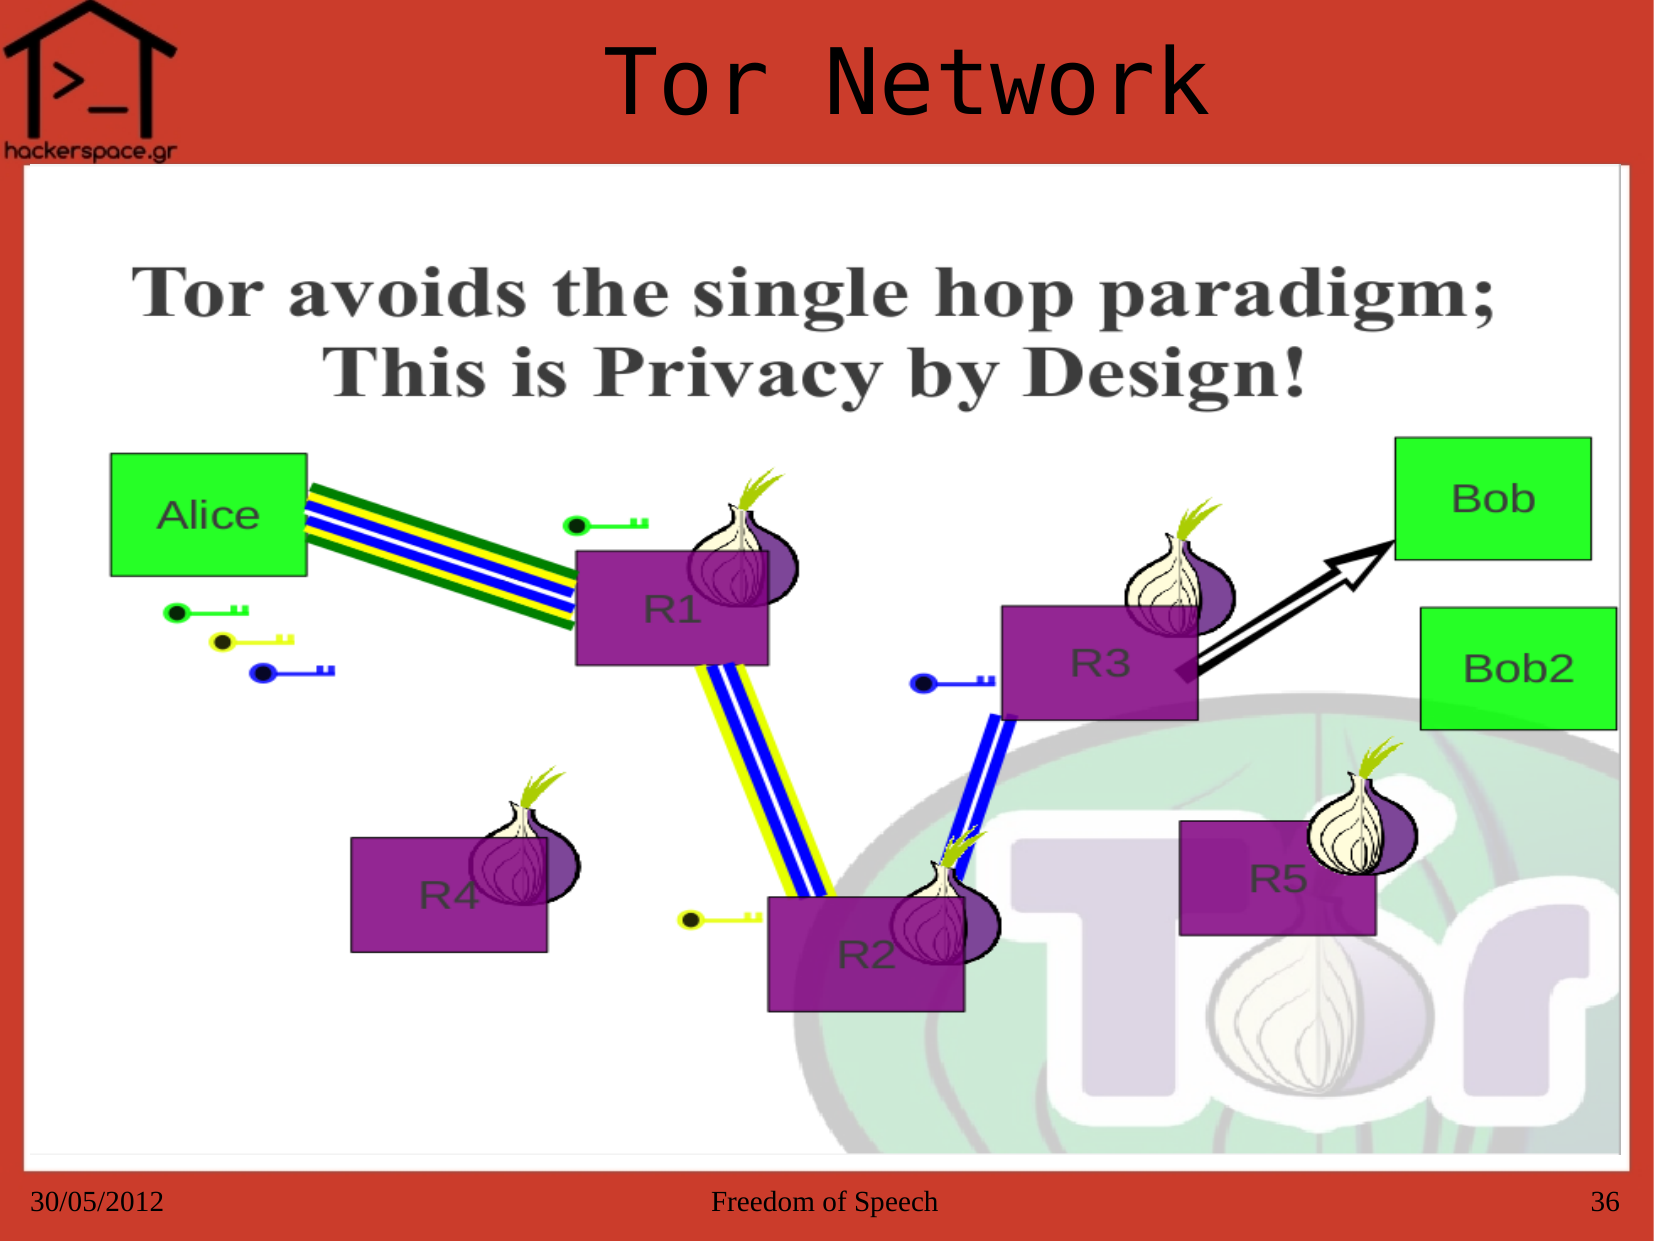

# Tor Network
30/05/2012
Freedom of Speech
36